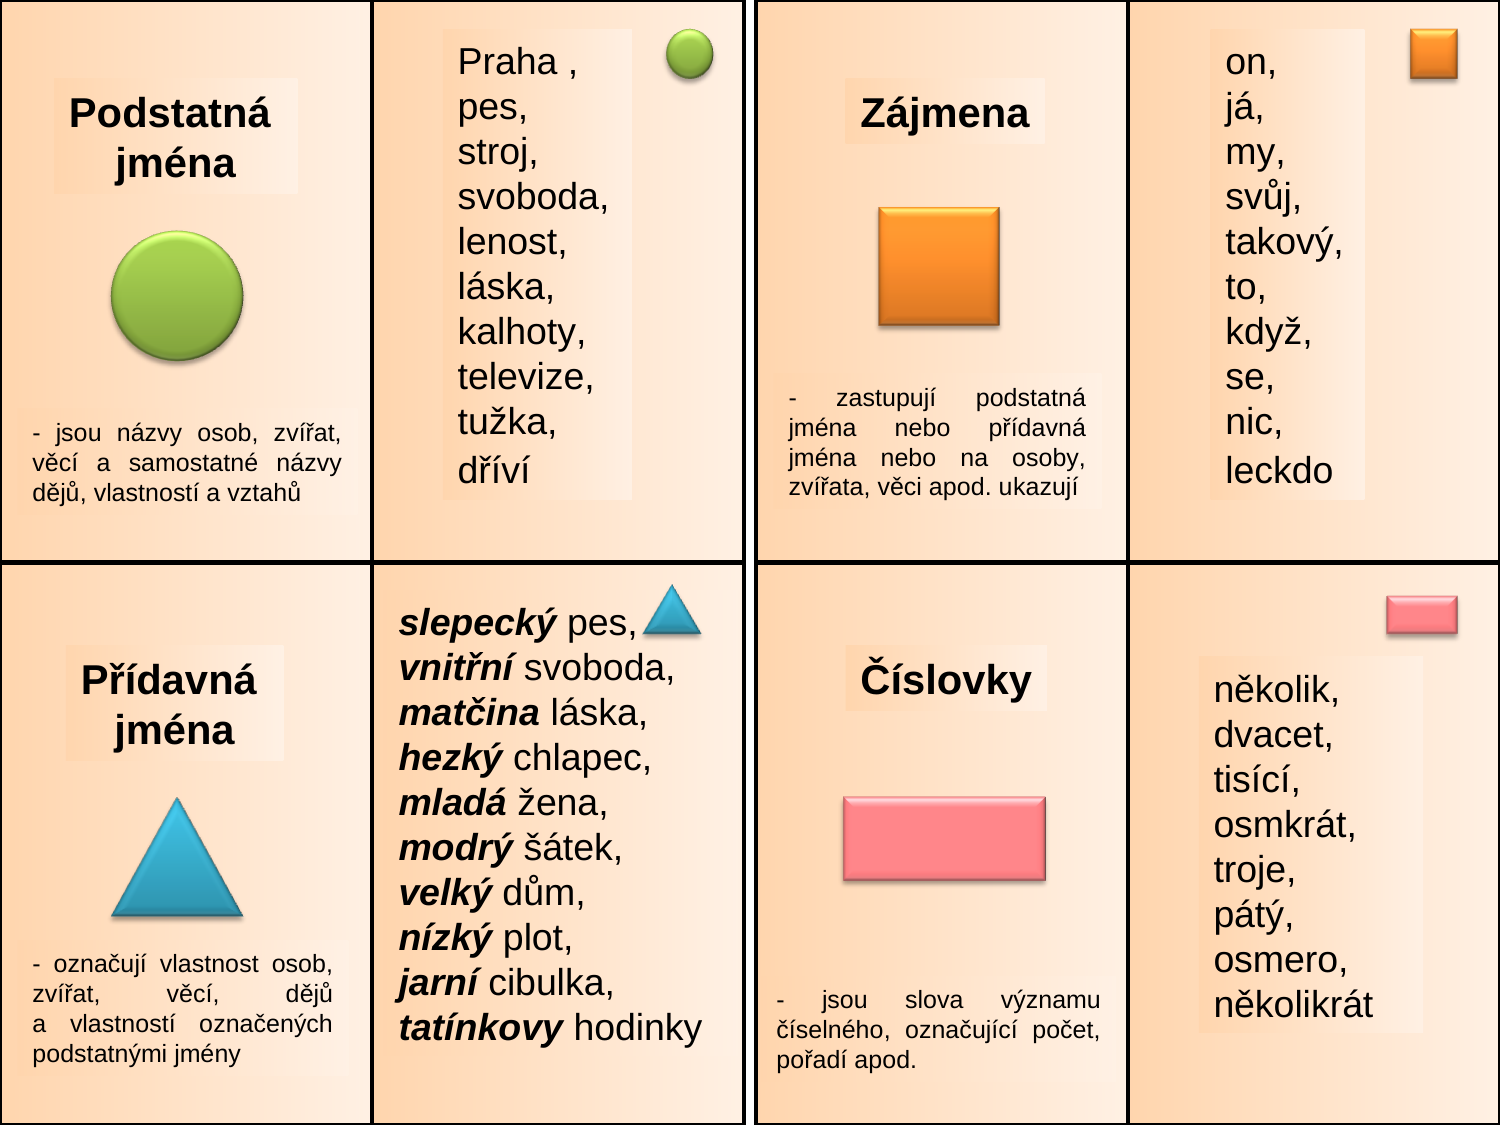

Praha , pes, stroj, svoboda, lenost, láska, kalhoty, televize, tužka, dříví
on,
já,
my,
svůj, takový, to,
když,
se,
nic,
leckdo
Podstatná
jména
Zájmena
- zastupují podstatná jména nebo přídavná jména nebo na osoby, zvířata, věci apod. ukazují
- jsou názvy osob, zvířat, věcí a samostatné názvy dějů, vlastností a vztahů
slepecký pes, vnitřní svoboda, matčina láska, hezký chlapec, mladá žena,
modrý šátek,
velký dům,
nízký plot,
jarní cibulka,
tatínkovy hodinky
Přídavná
jména
Číslovky
několik, dvacet, tisící, osmkrát, troje, pátý, osmero, několikrát
- označují vlastnost osob, zvířat, věcí, dějů
a vlastností označených podstatnými jmény
- jsou slova významu číselného, označující počet, pořadí apod.